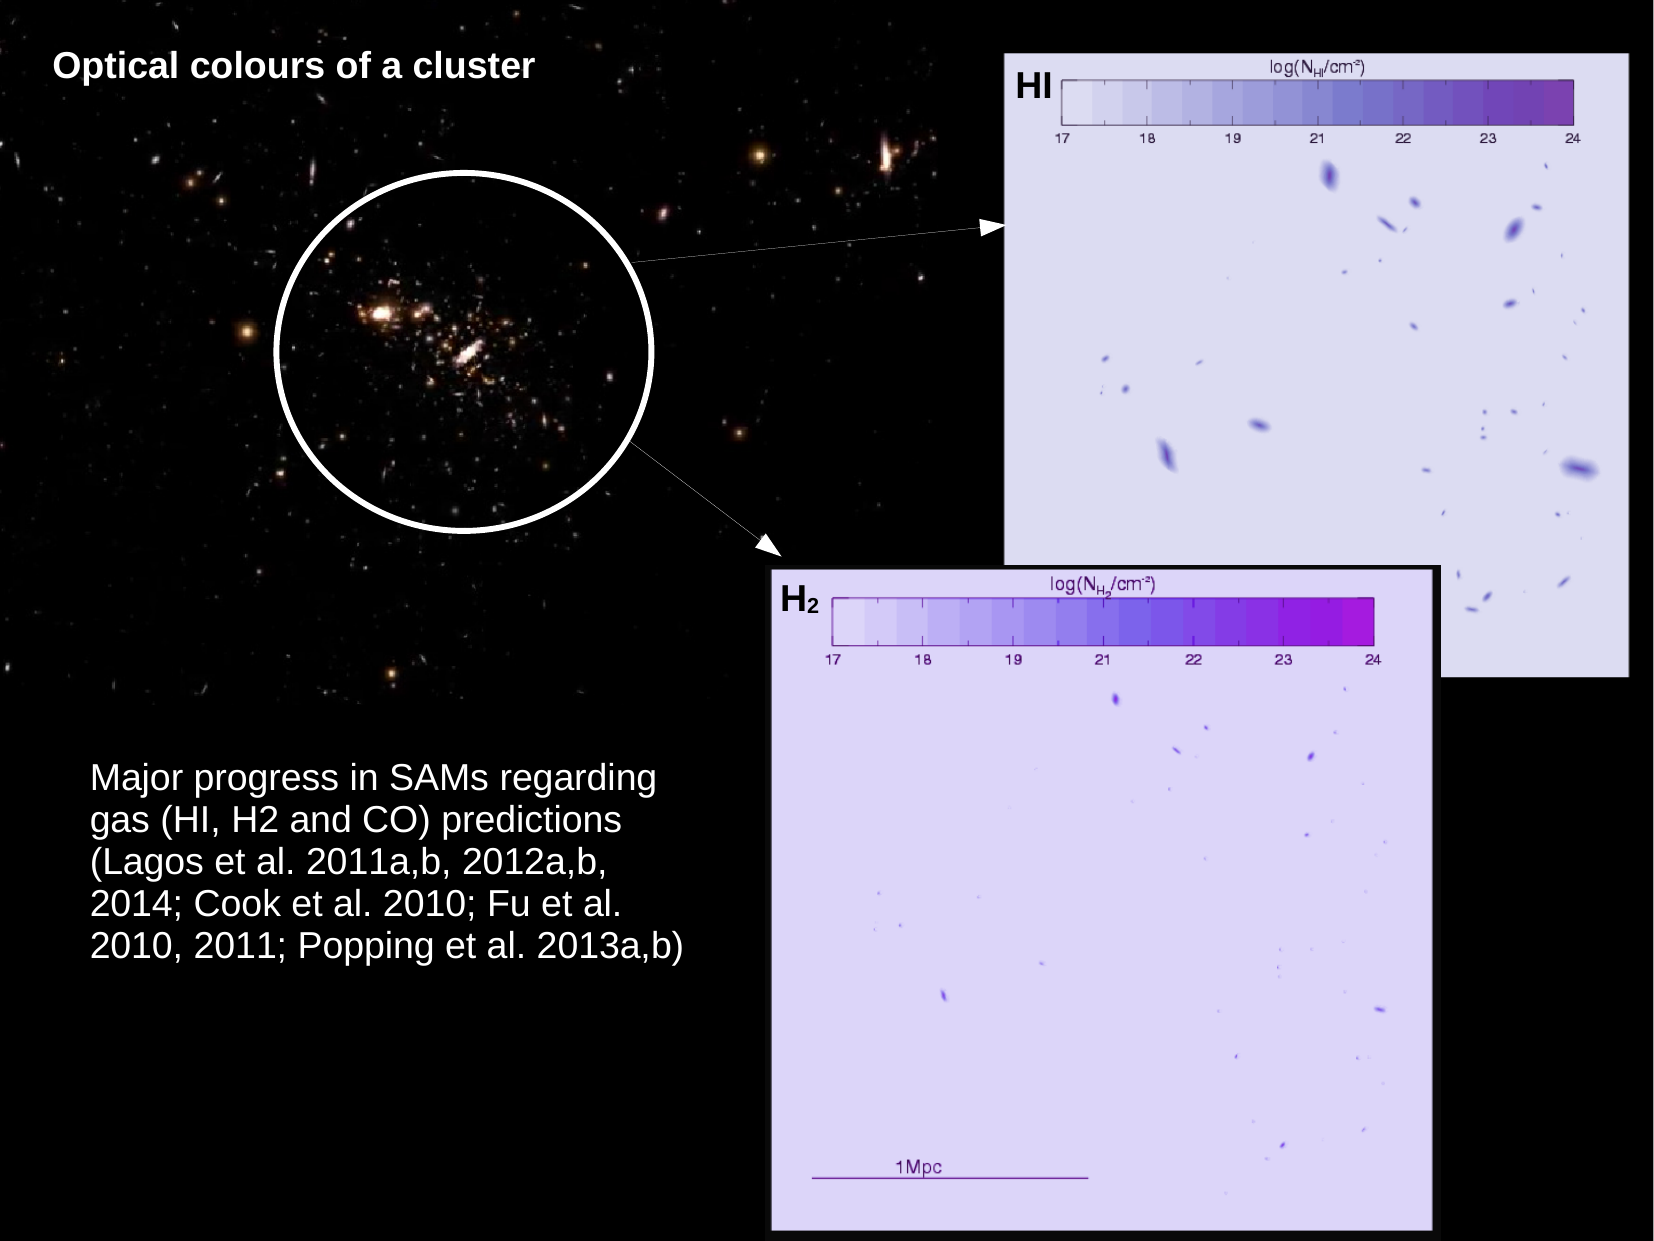

Optical colours of a cluster
HI
H2
Major progress in SAMs regarding gas (HI, H2 and CO) predictions (Lagos et al. 2011a,b, 2012a,b, 2014; Cook et al. 2010; Fu et al. 2010, 2011; Popping et al. 2013a,b)